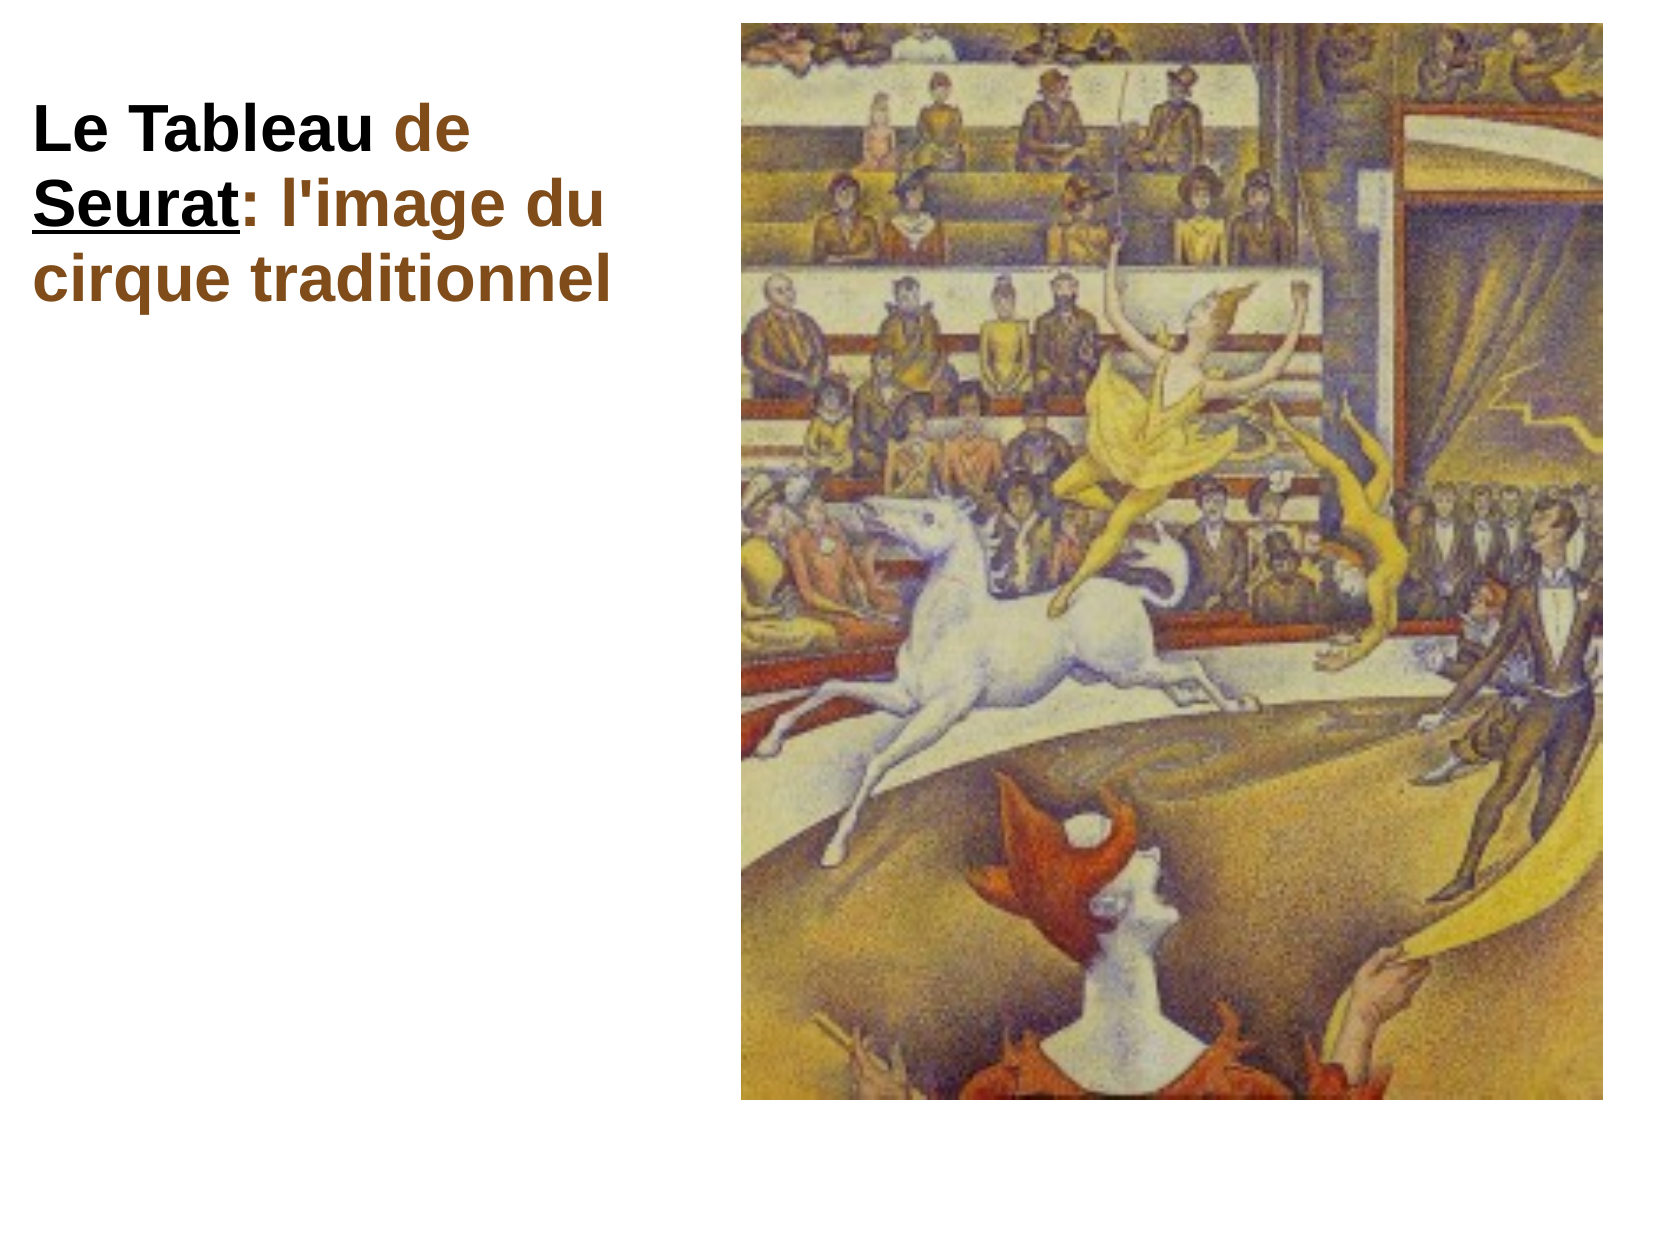

Le Tableau de Seurat: l'image du cirque traditionnel